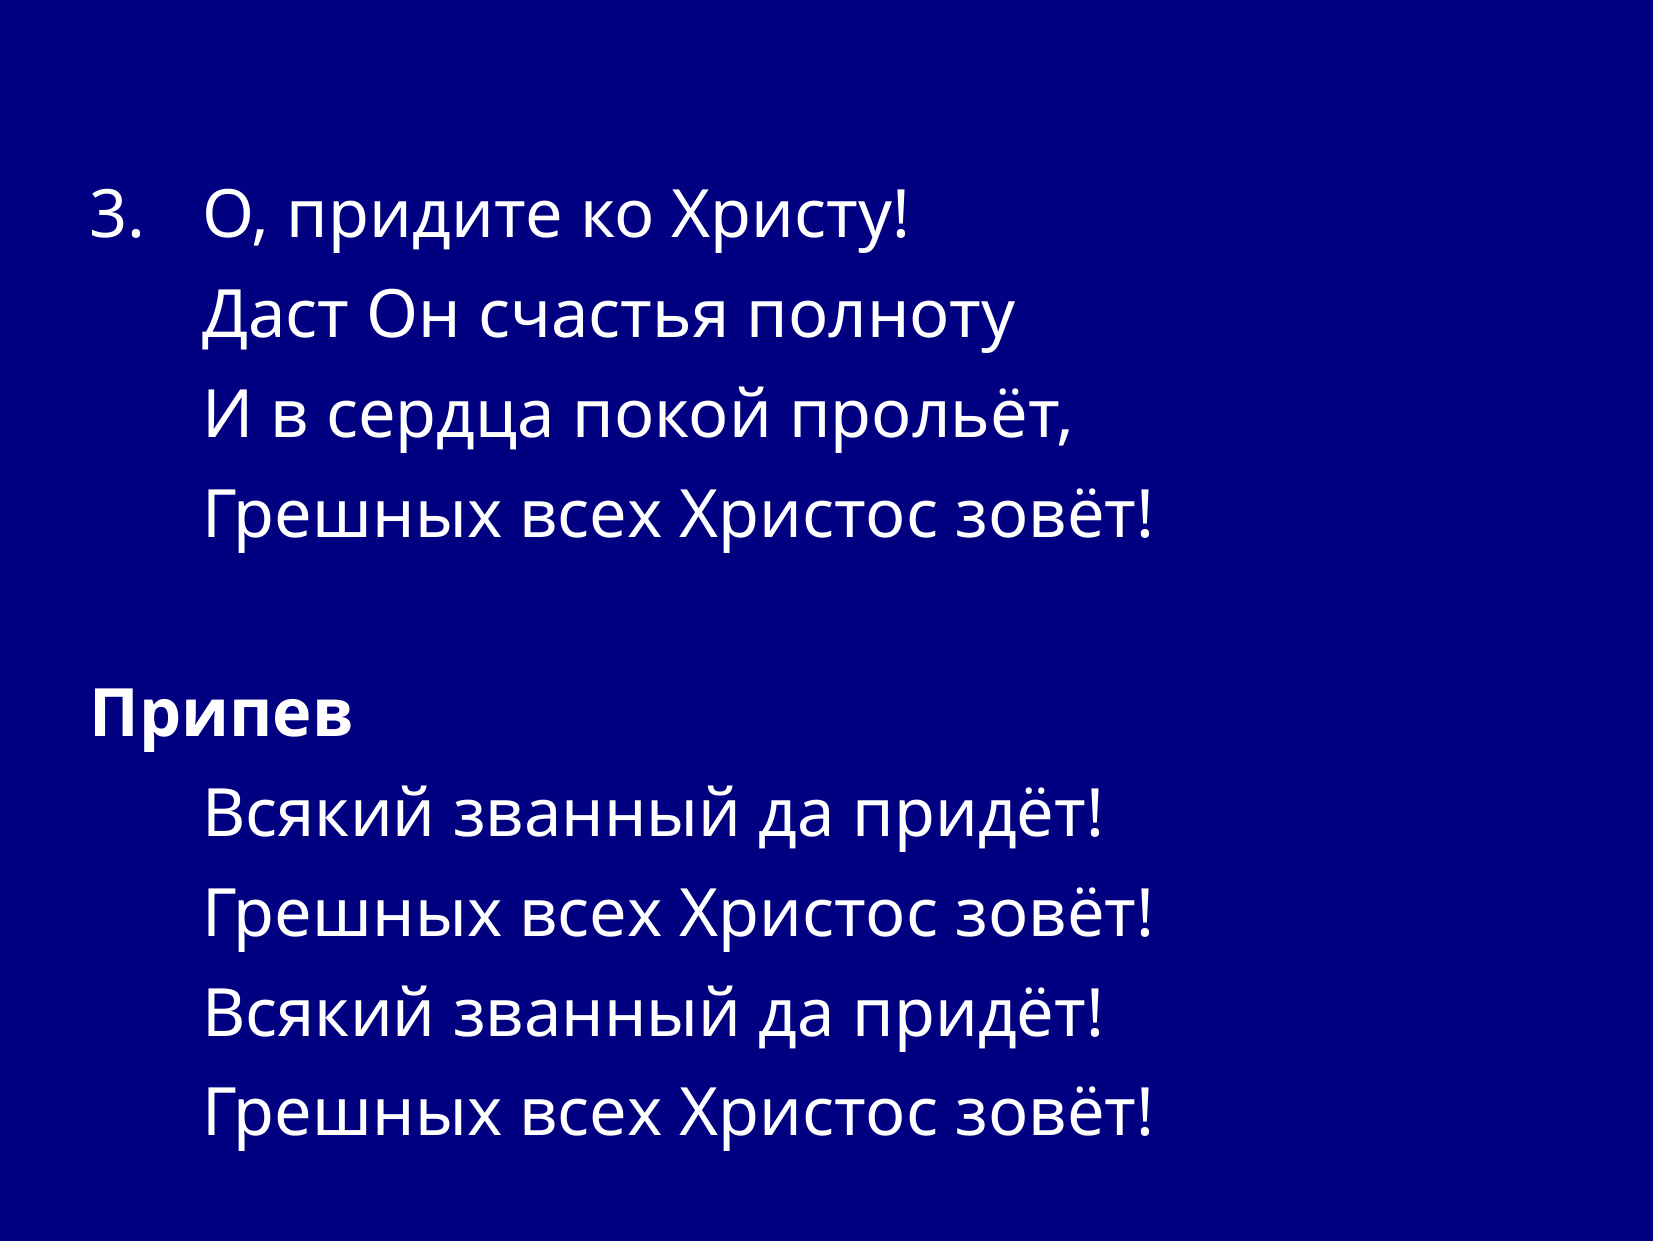

3.	О, придите ко Христу!
	Даст Он счастья полноту
	И в сердца покой прольёт,
	Грешных всех Христос зовёт!
Припев
	Всякий званный да придёт!
	Грешных всех Христос зовёт!
	Всякий званный да придёт!
	Грешных всех Христос зовёт!